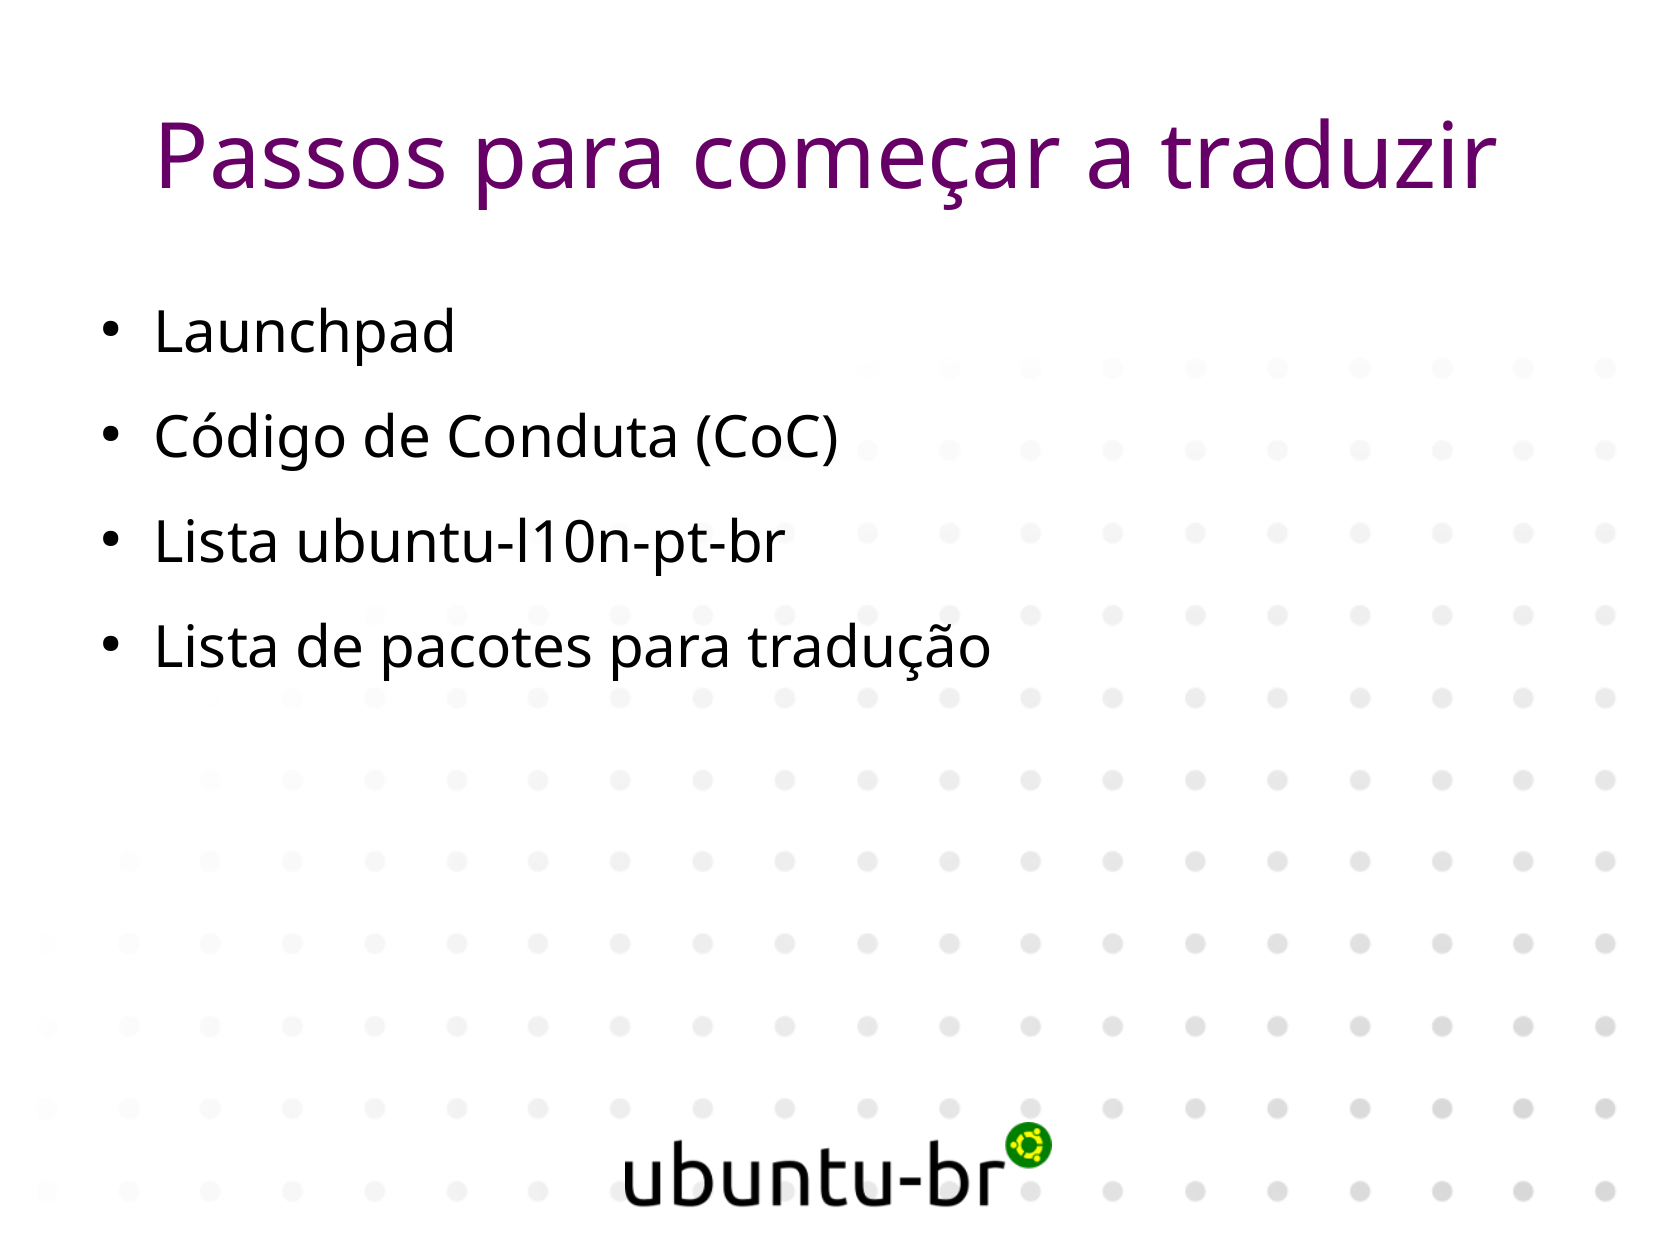

# Passos para começar a traduzir
Launchpad
Código de Conduta (CoC)
Lista ubuntu-l10n-pt-br
Lista de pacotes para tradução